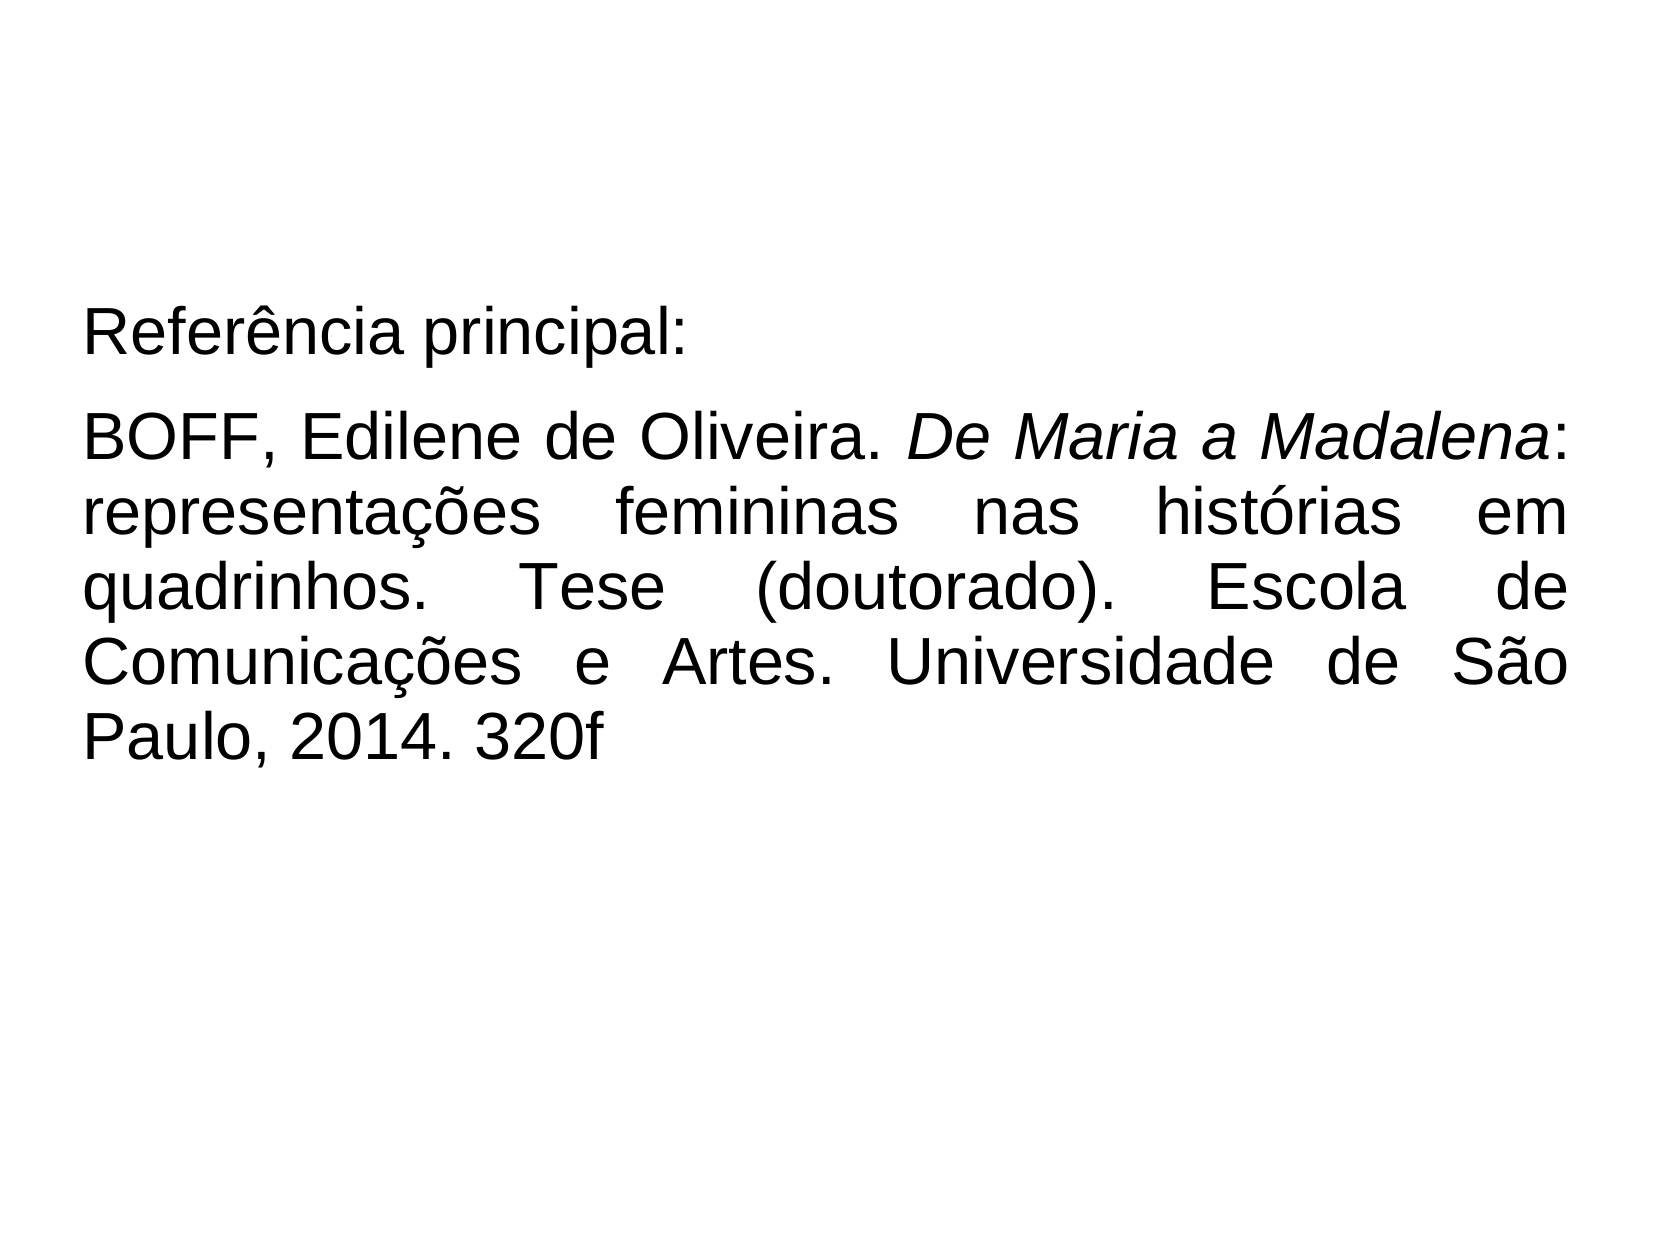

#
Referência principal:
BOFF, Edilene de Oliveira. De Maria a Madalena: representações femininas nas histórias em quadrinhos. Tese (doutorado). Escola de Comunicações e Artes. Universidade de São Paulo, 2014. 320f